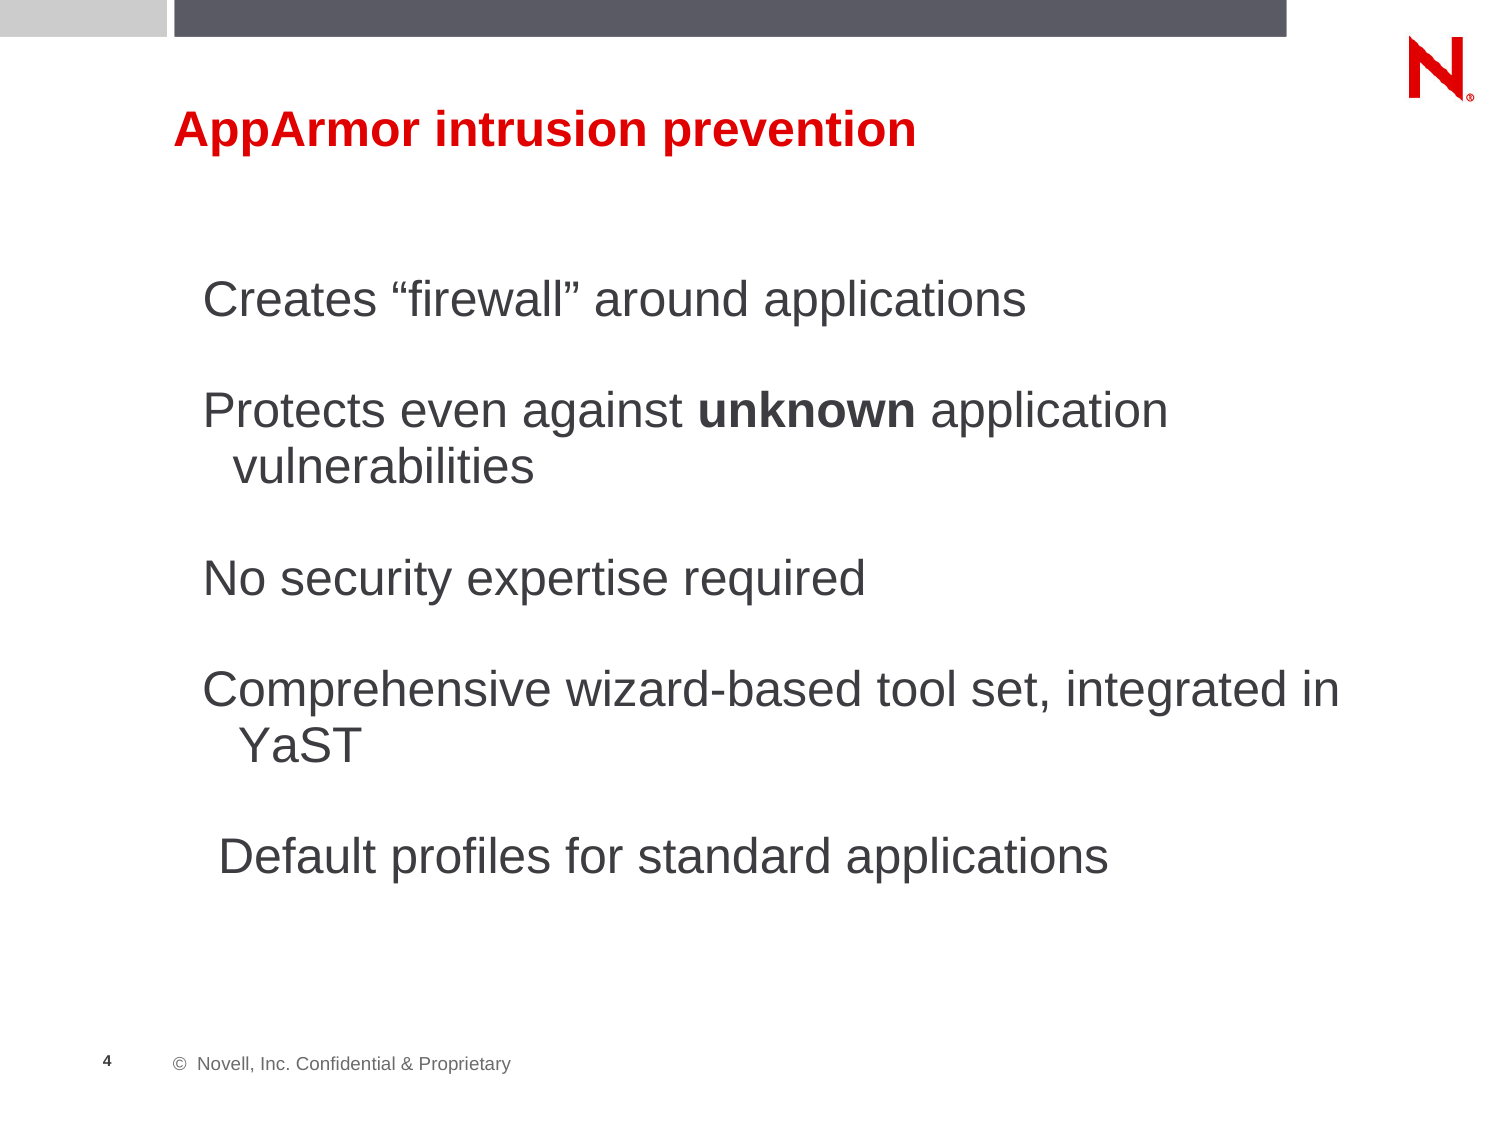

# AppArmor intrusion prevention
Creates “firewall” around applications
Protects even against unknown application vulnerabilities
No security expertise required
Comprehensive wizard-based tool set, integrated in YaST
 Default profiles for standard applications